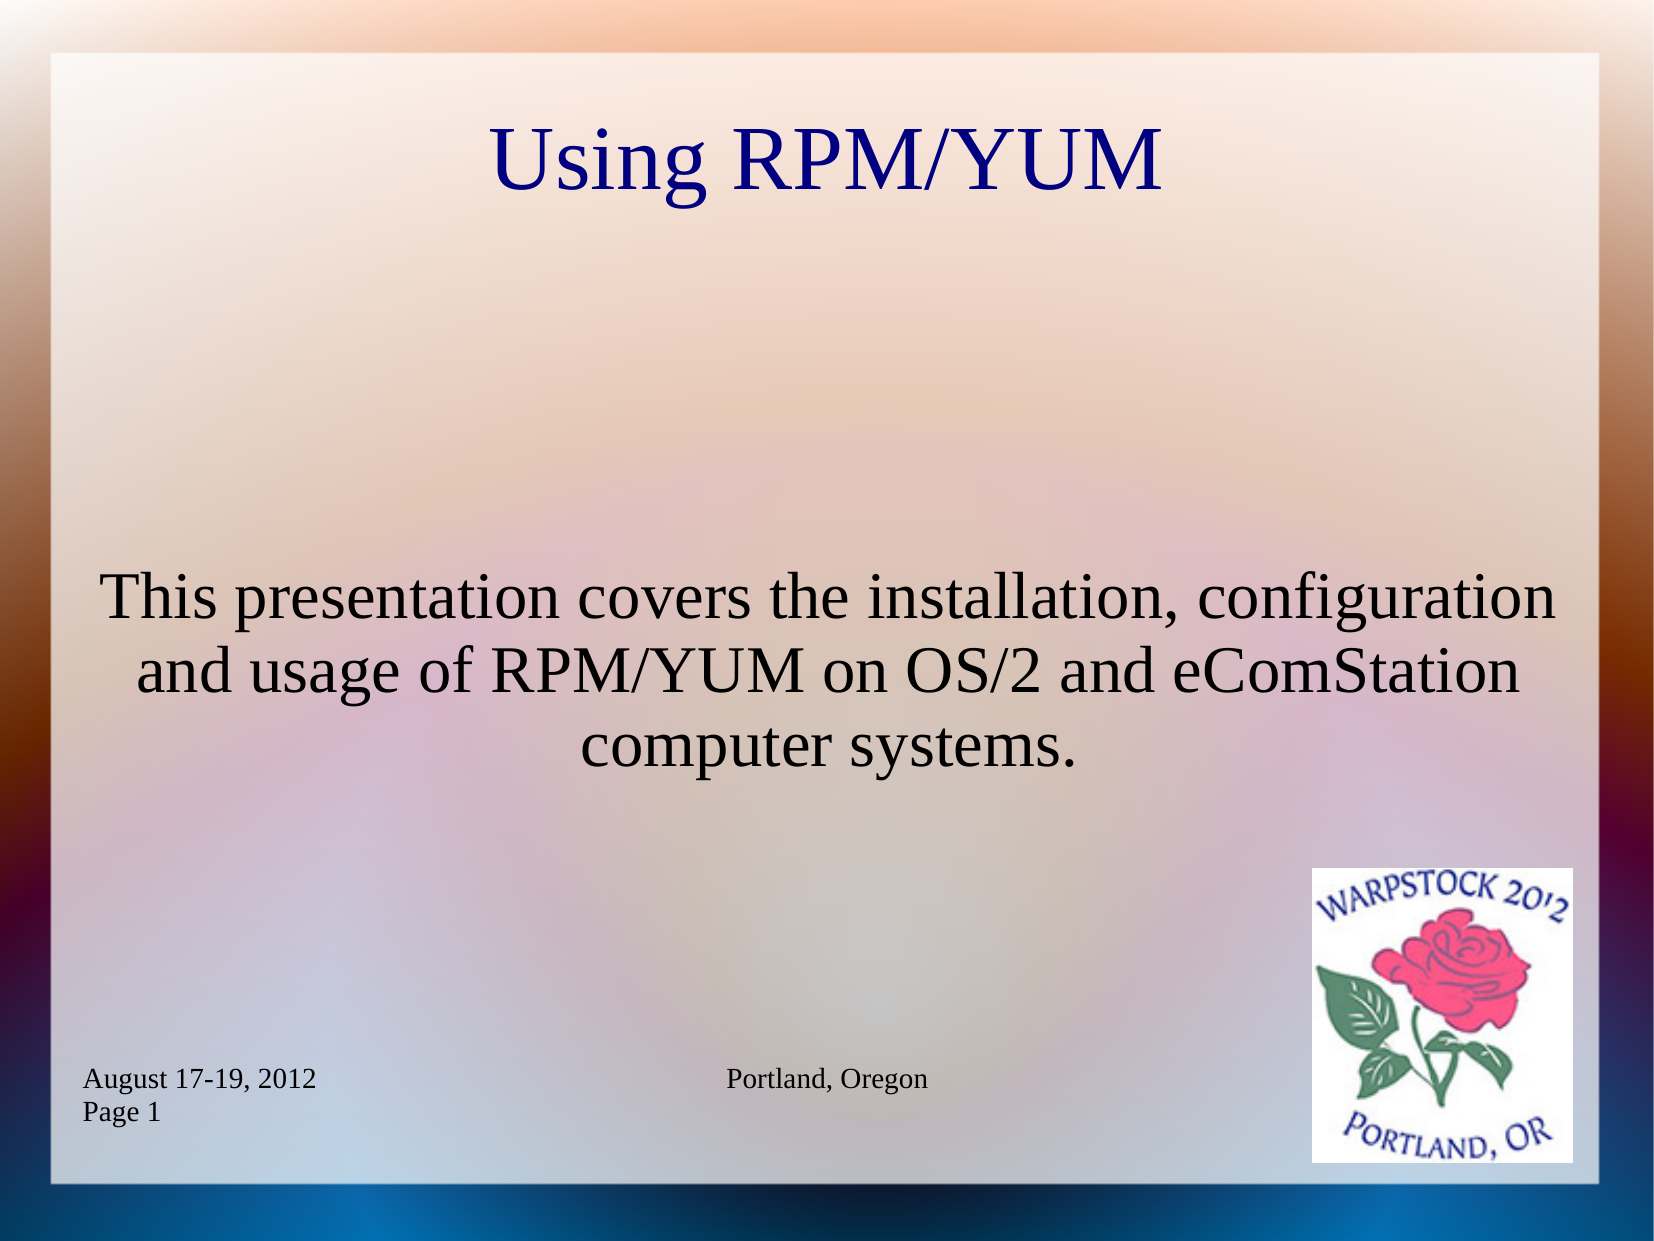

# Using RPM/YUM
This presentation covers the installation, configuration and usage of RPM/YUM on OS/2 and eComStation computer systems.
August 17-19, 2012
Portland, Oregon